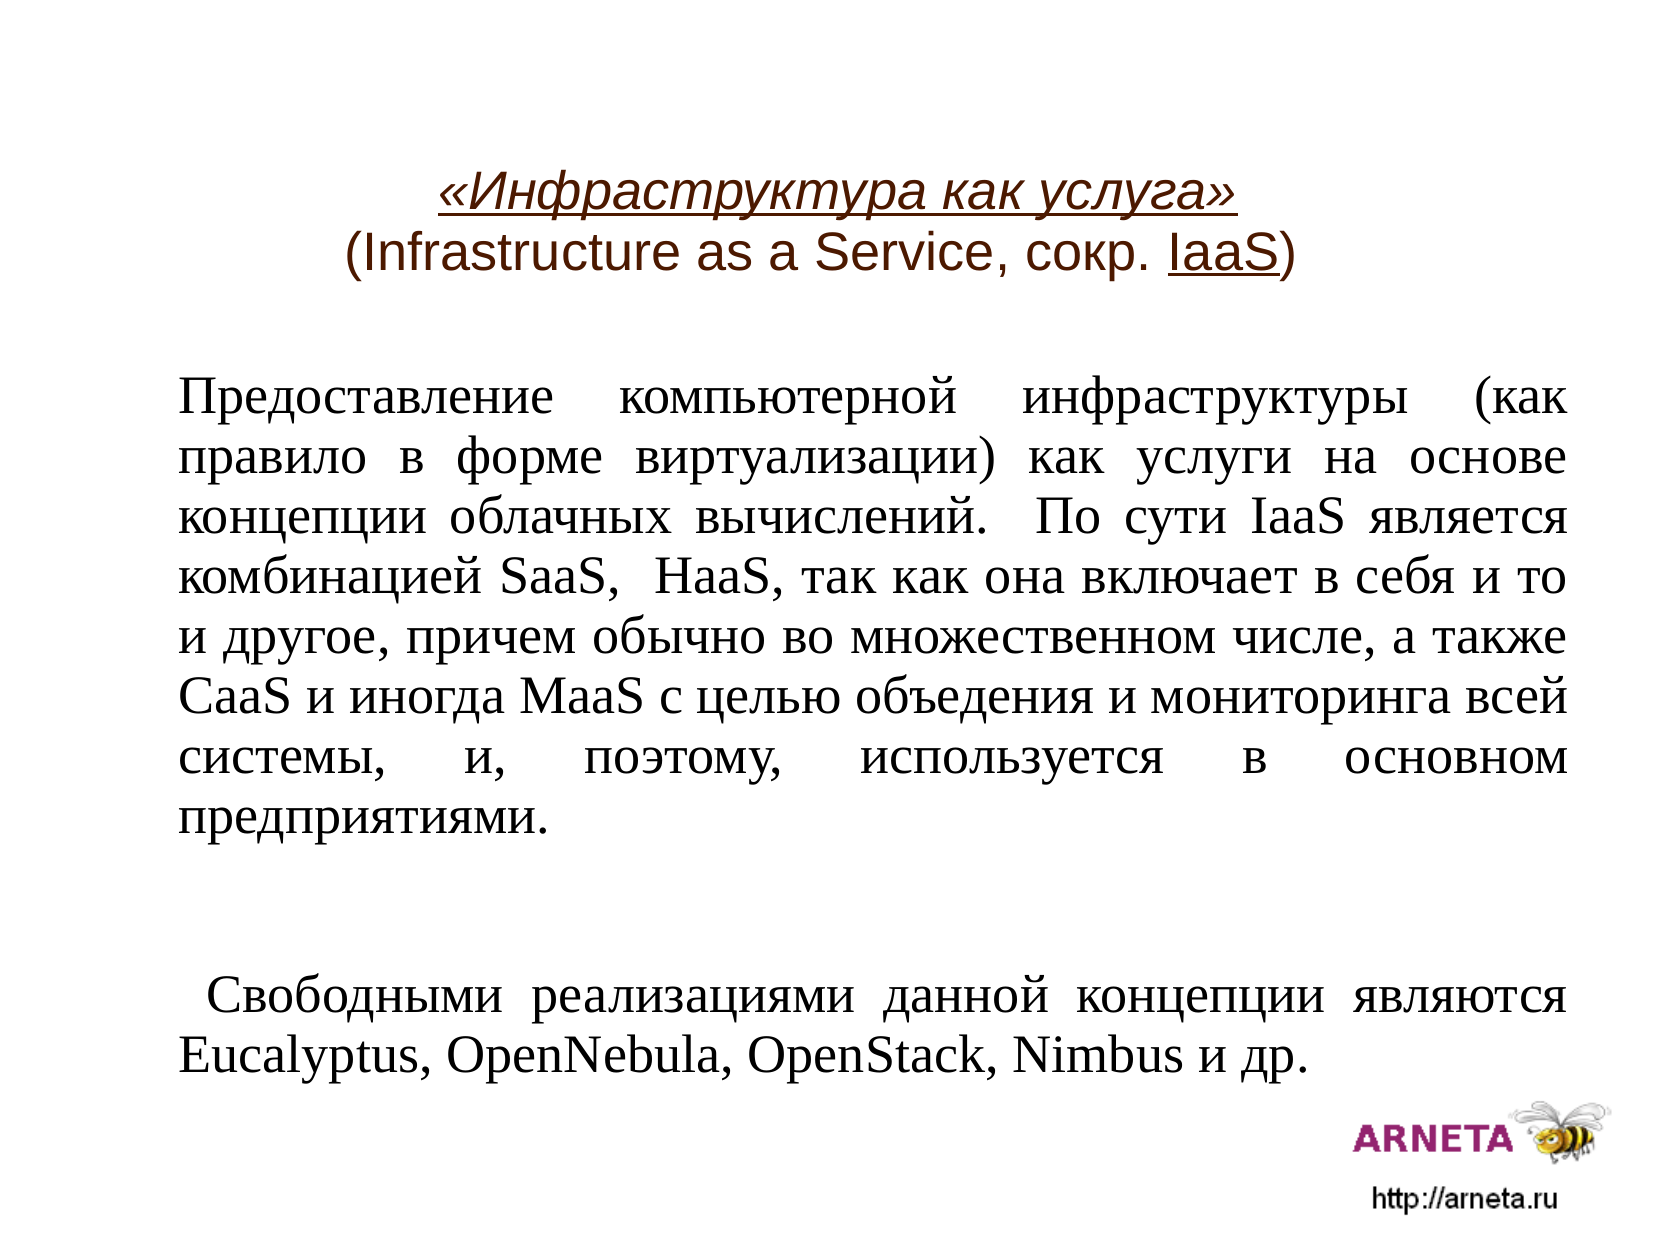

# «Инфраструктура как услуга» (Infrastructure as a Service, сокр. IaaS)
Предоставление компьютерной инфраструктуры (как правило в форме виртуализации) как услуги на основе концепции облачных вычислений. По сути IaaS является комбинацией SaaS, HaaS, так как она включает в себя и то и другое, причем обычно во множественном числе, а также CaaS и иногда MaaS с целью объедения и мониторинга всей системы, и, поэтому, используется в основном предприятиями.
 Свободными реализациями данной концепции являются Eucalyptus, OpenNebula, OpenStack, Nimbus и др.